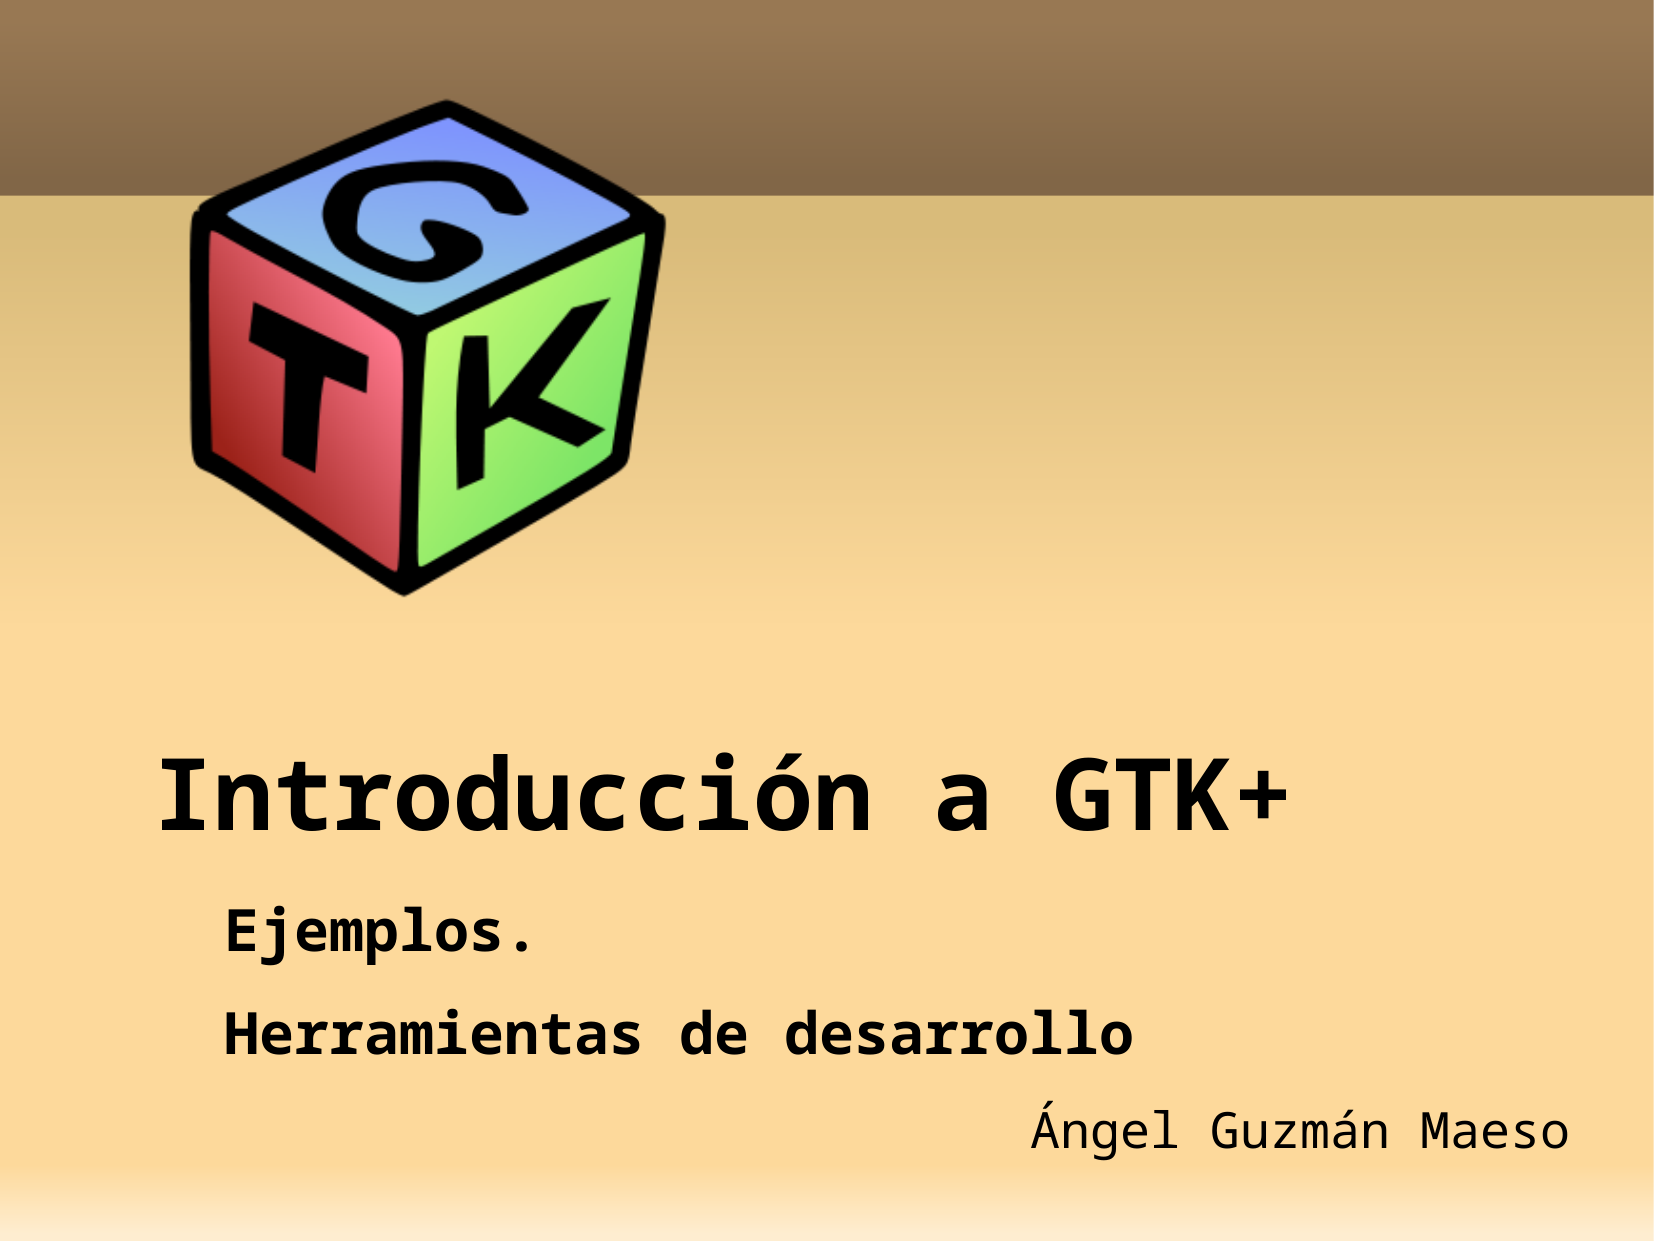

#
Introducción a GTK+
Ejemplos.
Herramientas de desarrollo
Ángel Guzmán Maeso